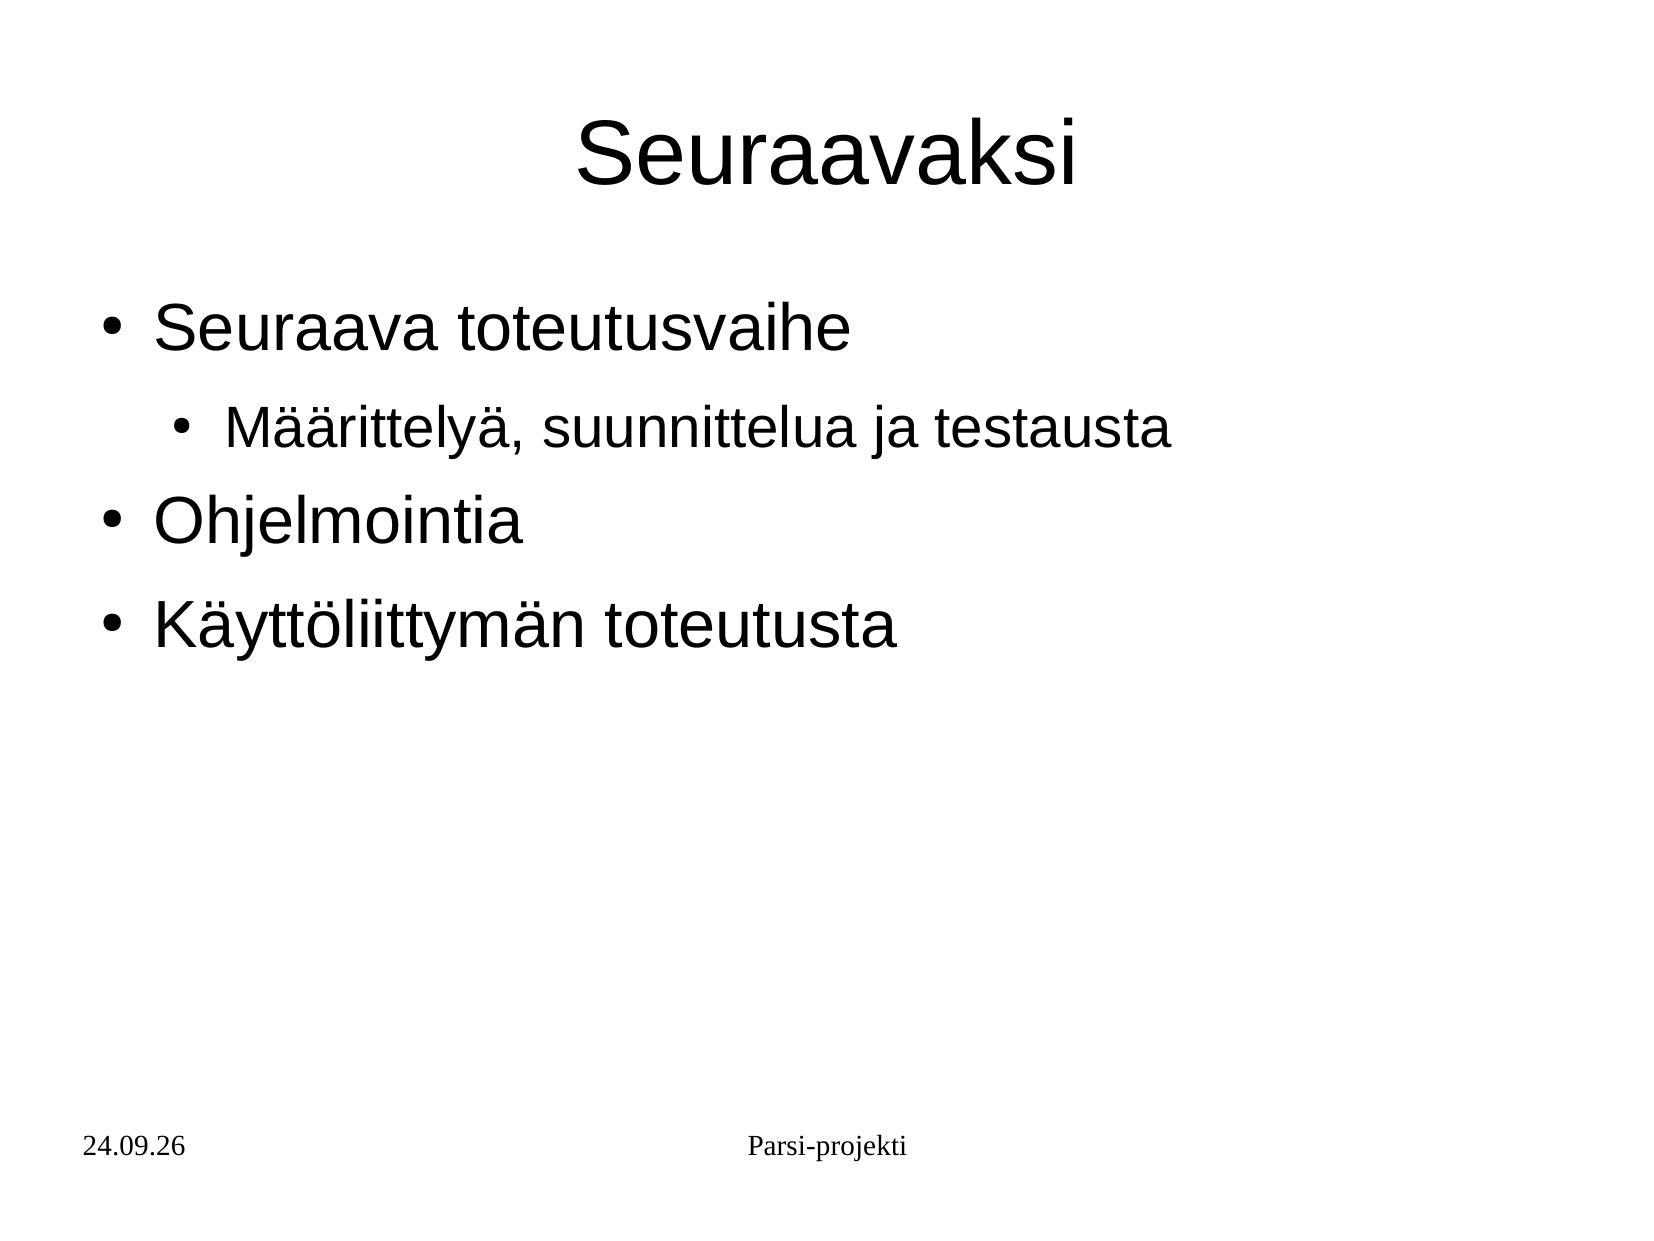

# Seuraavaksi
Seuraava toteutusvaihe
Määrittelyä, suunnittelua ja testausta
Ohjelmointia
Käyttöliittymän toteutusta
Parsi-projekti